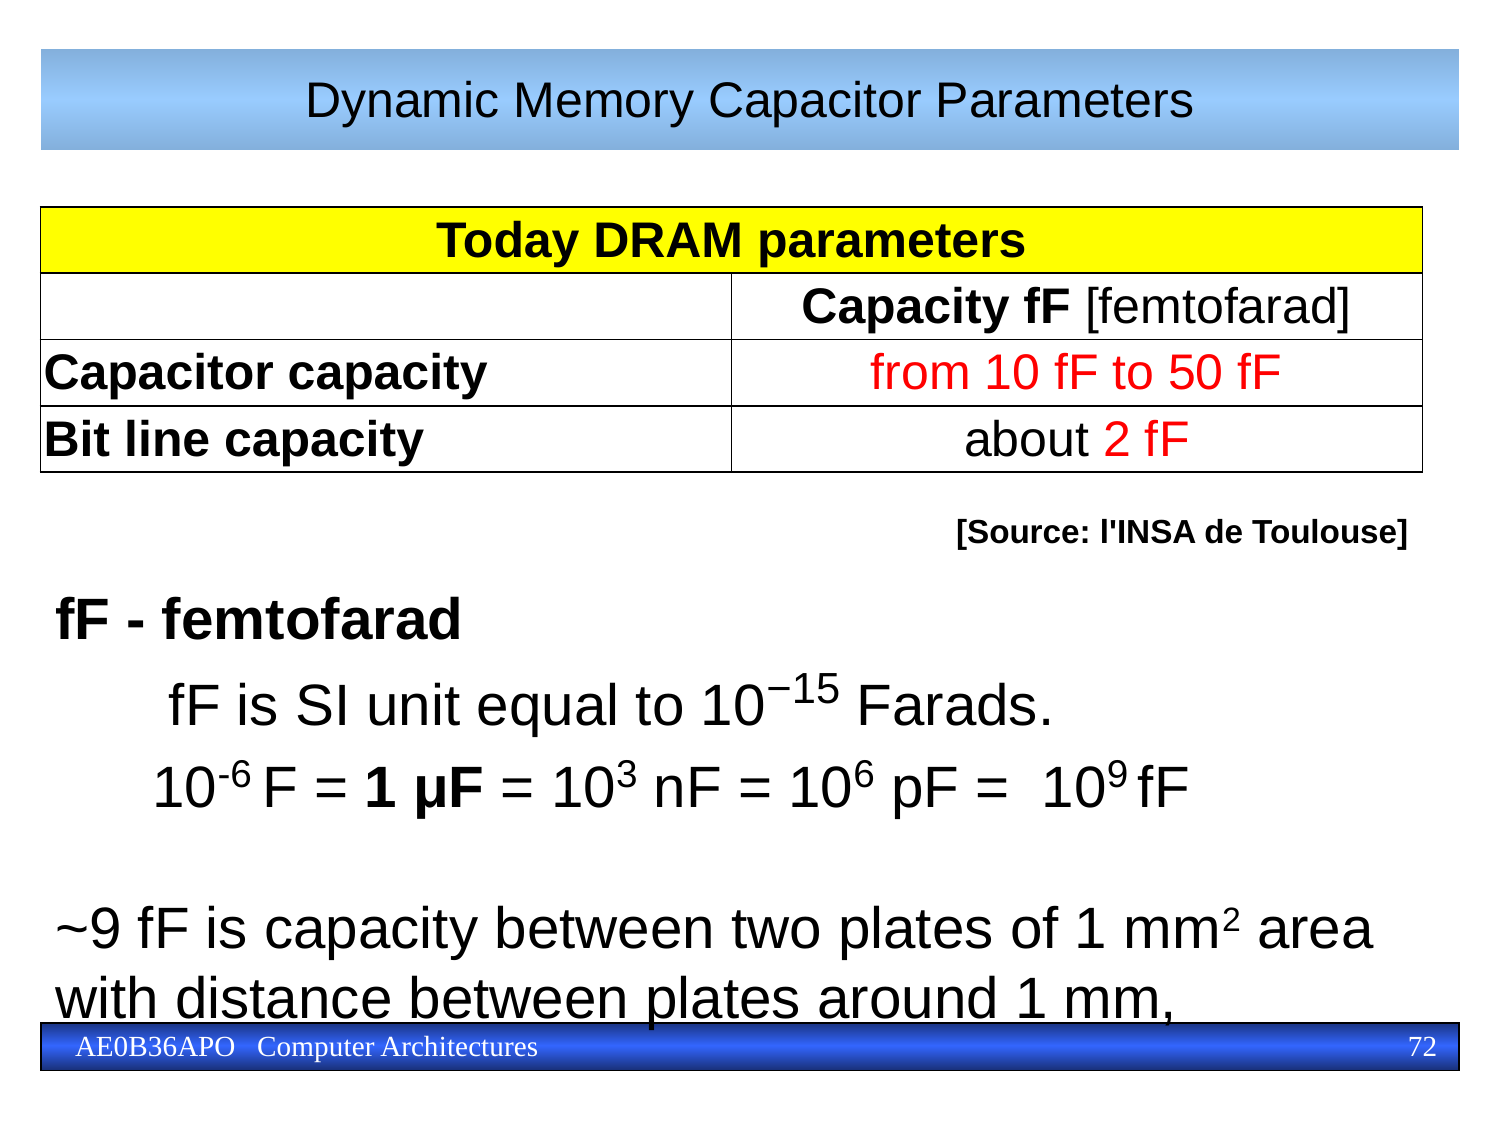

# Dynamic Memory Capacitor Parameters
| Today DRAM parameters | |
| --- | --- |
| | Capacity fF [femtofarad] |
| Capacitor capacity | from 10 fF to 50 fF |
| Bit line capacity | about 2 fF |
[Source: l'INSA de Toulouse]
fF - femtofarad
 fF is SI unit equal to 10−15 Farads.
 10-6 F = 1 μF = 103 nF = 106 pF = 109 fF
~9 fF is capacity between two plates of 1 mm2 area with distance between plates around 1 mm,
AE0B36APO Computer Architectures
72